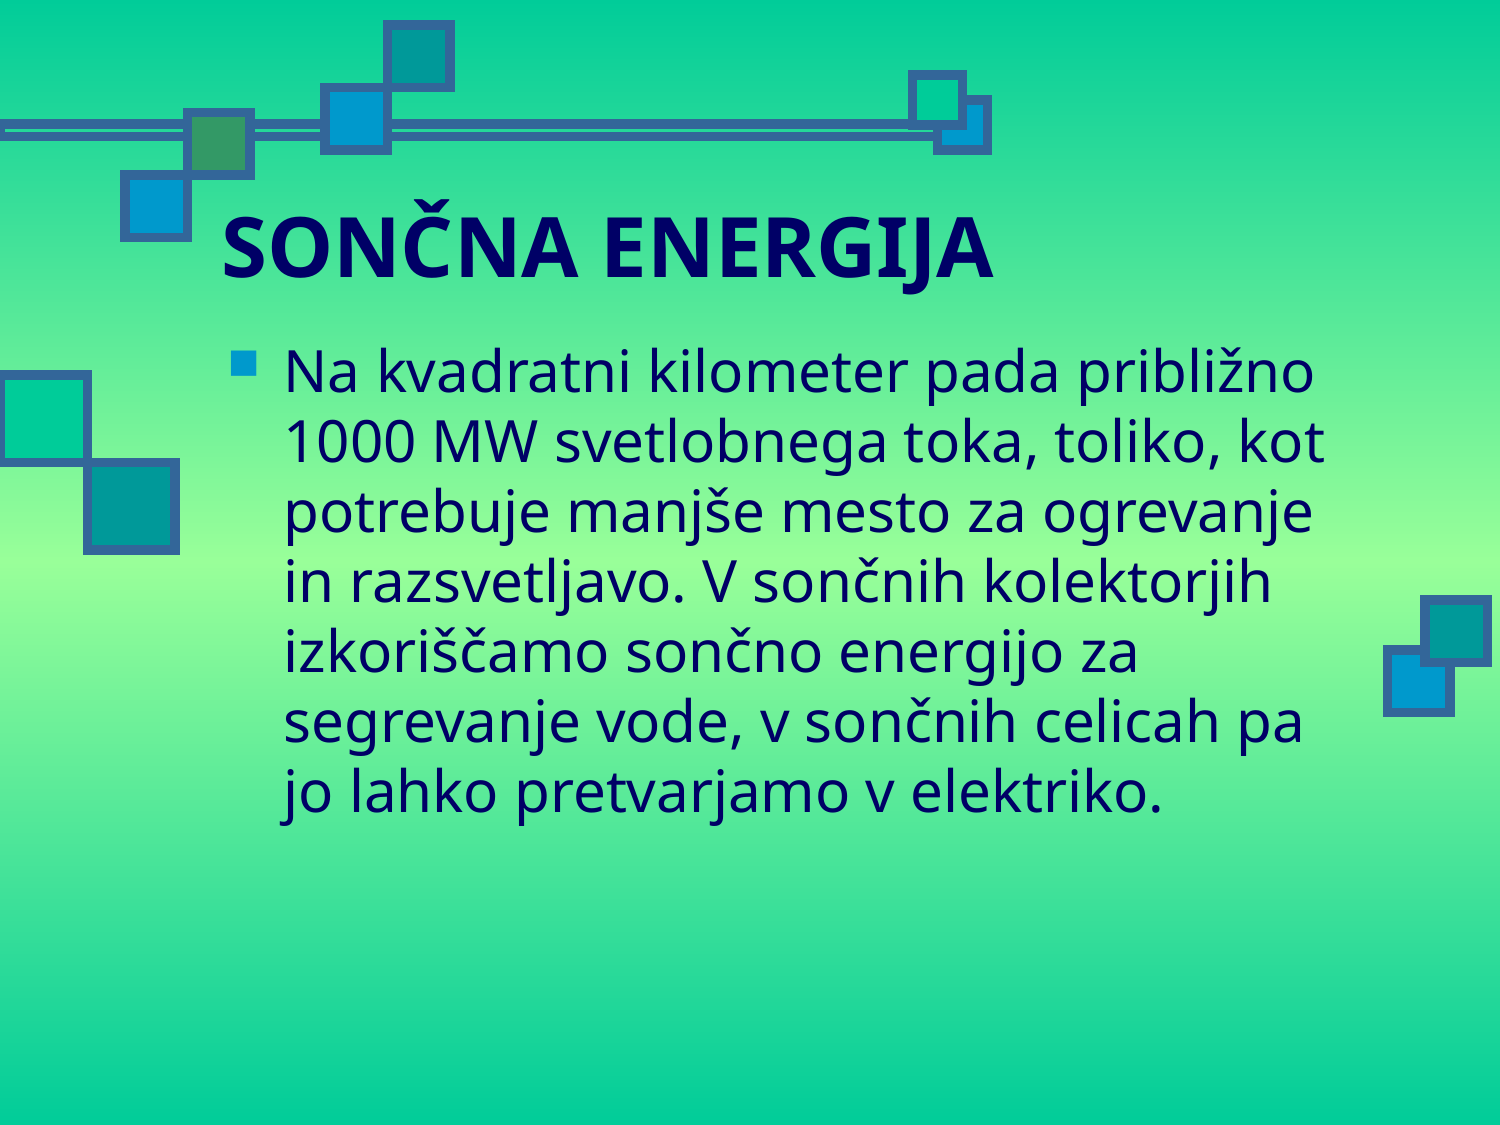

# SONČNA ENERGIJA
Na kvadratni kilometer pada približno 1000 MW svetlobnega toka, toliko, kot potrebuje manjše mesto za ogrevanje in razsvetljavo. V sončnih kolektorjih izkoriščamo sončno energijo za segrevanje vode, v sončnih celicah pa jo lahko pretvarjamo v elektriko.